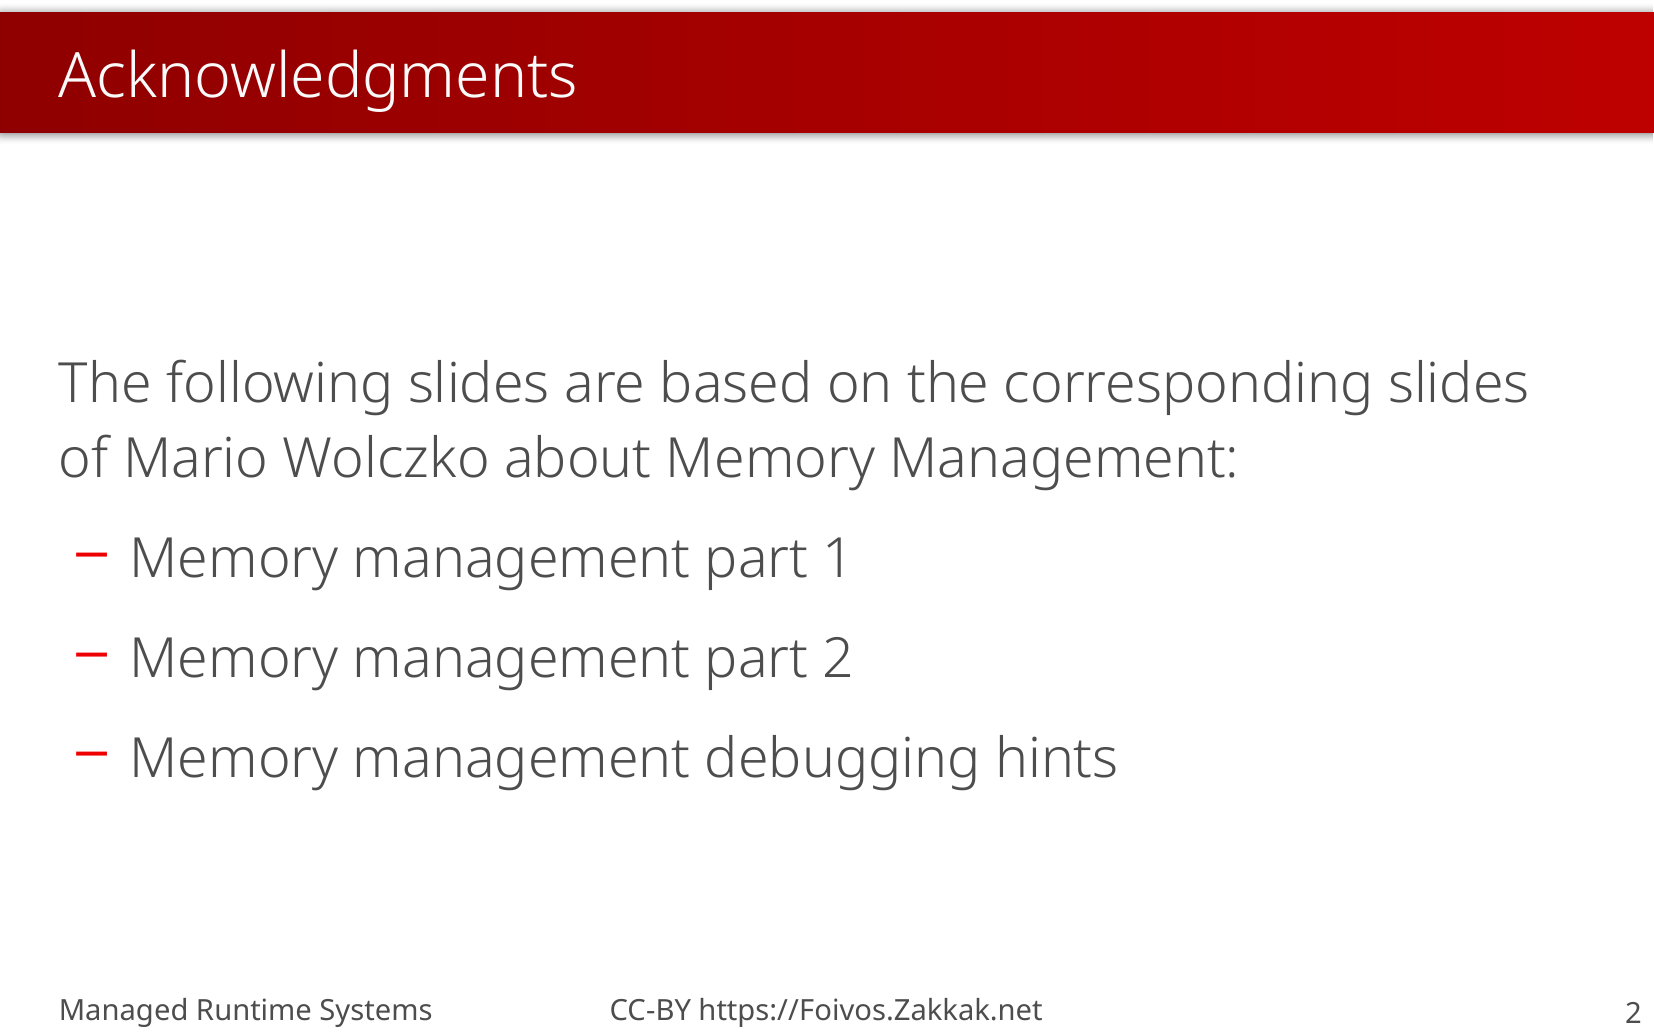

# Acknowledgments
The following slides are based on the corresponding slides of Mario Wolczko about Memory Management:
Memory management part 1
Memory management part 2
Memory management debugging hints
Managed Runtime Systems
CC-BY https://Foivos.Zakkak.net
2